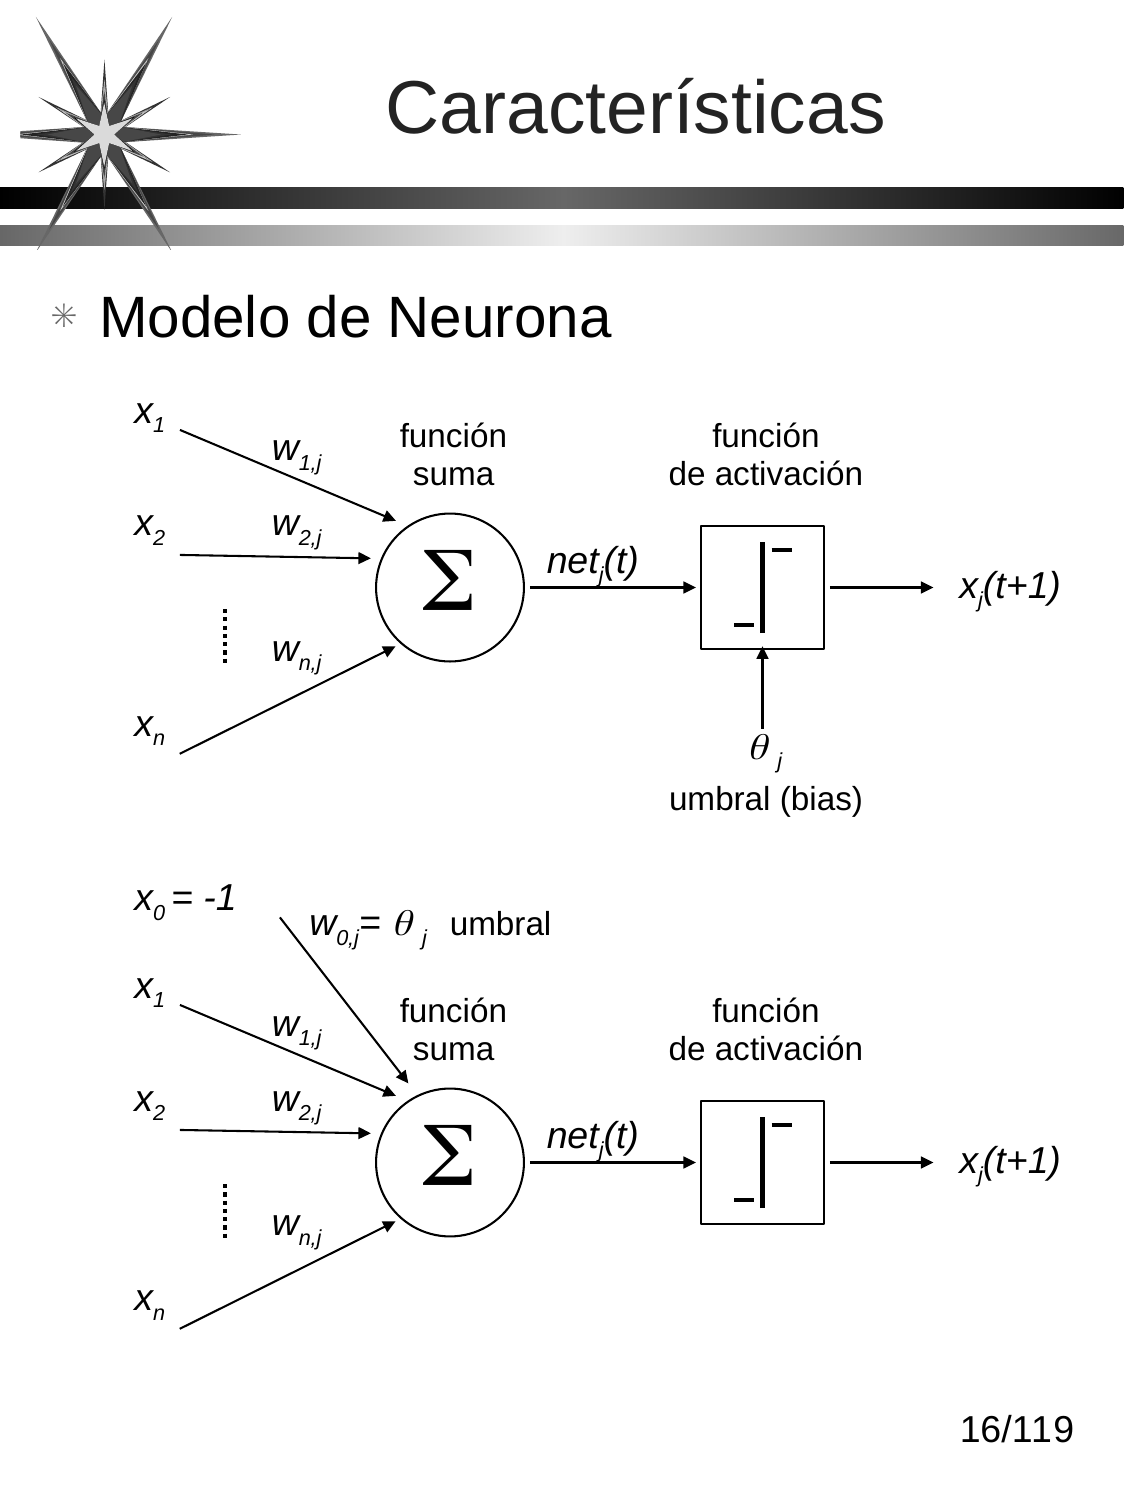

# Características
Modelo de Neurona
x1
función
suma
función
de activación
w1,j
x2
w2,j

netj(t)
xj(t+1)
wn,j
xn
j
umbral (bias)
x0 = -1
w0,j= j
umbral
x1
función
suma
función
de activación
w1,j
x2
w2,j

netj(t)
xj(t+1)
wn,j
xn